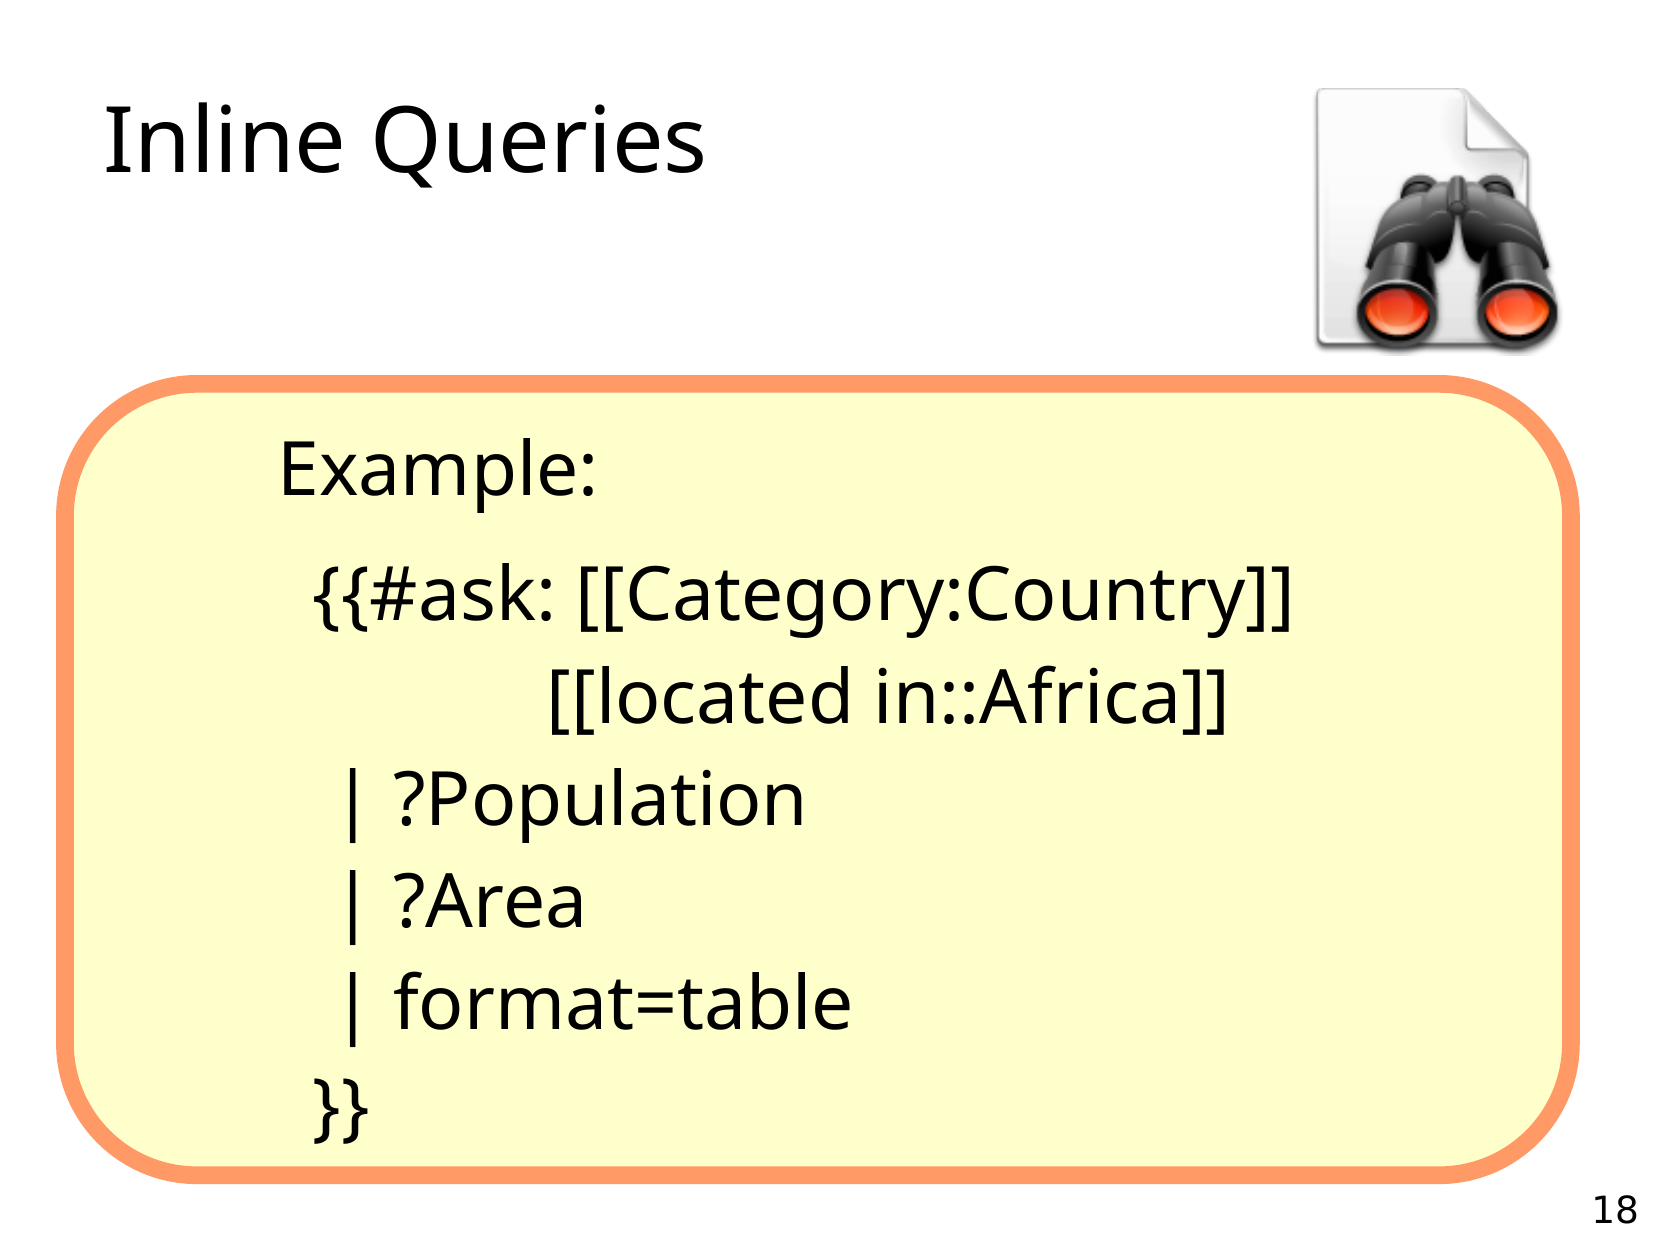

Inline Queries
Example:
{{#ask: [[Category:Country]]
 [[located in::Africa]]
 | ?Population
 | ?Area
 | format=table
}}
18